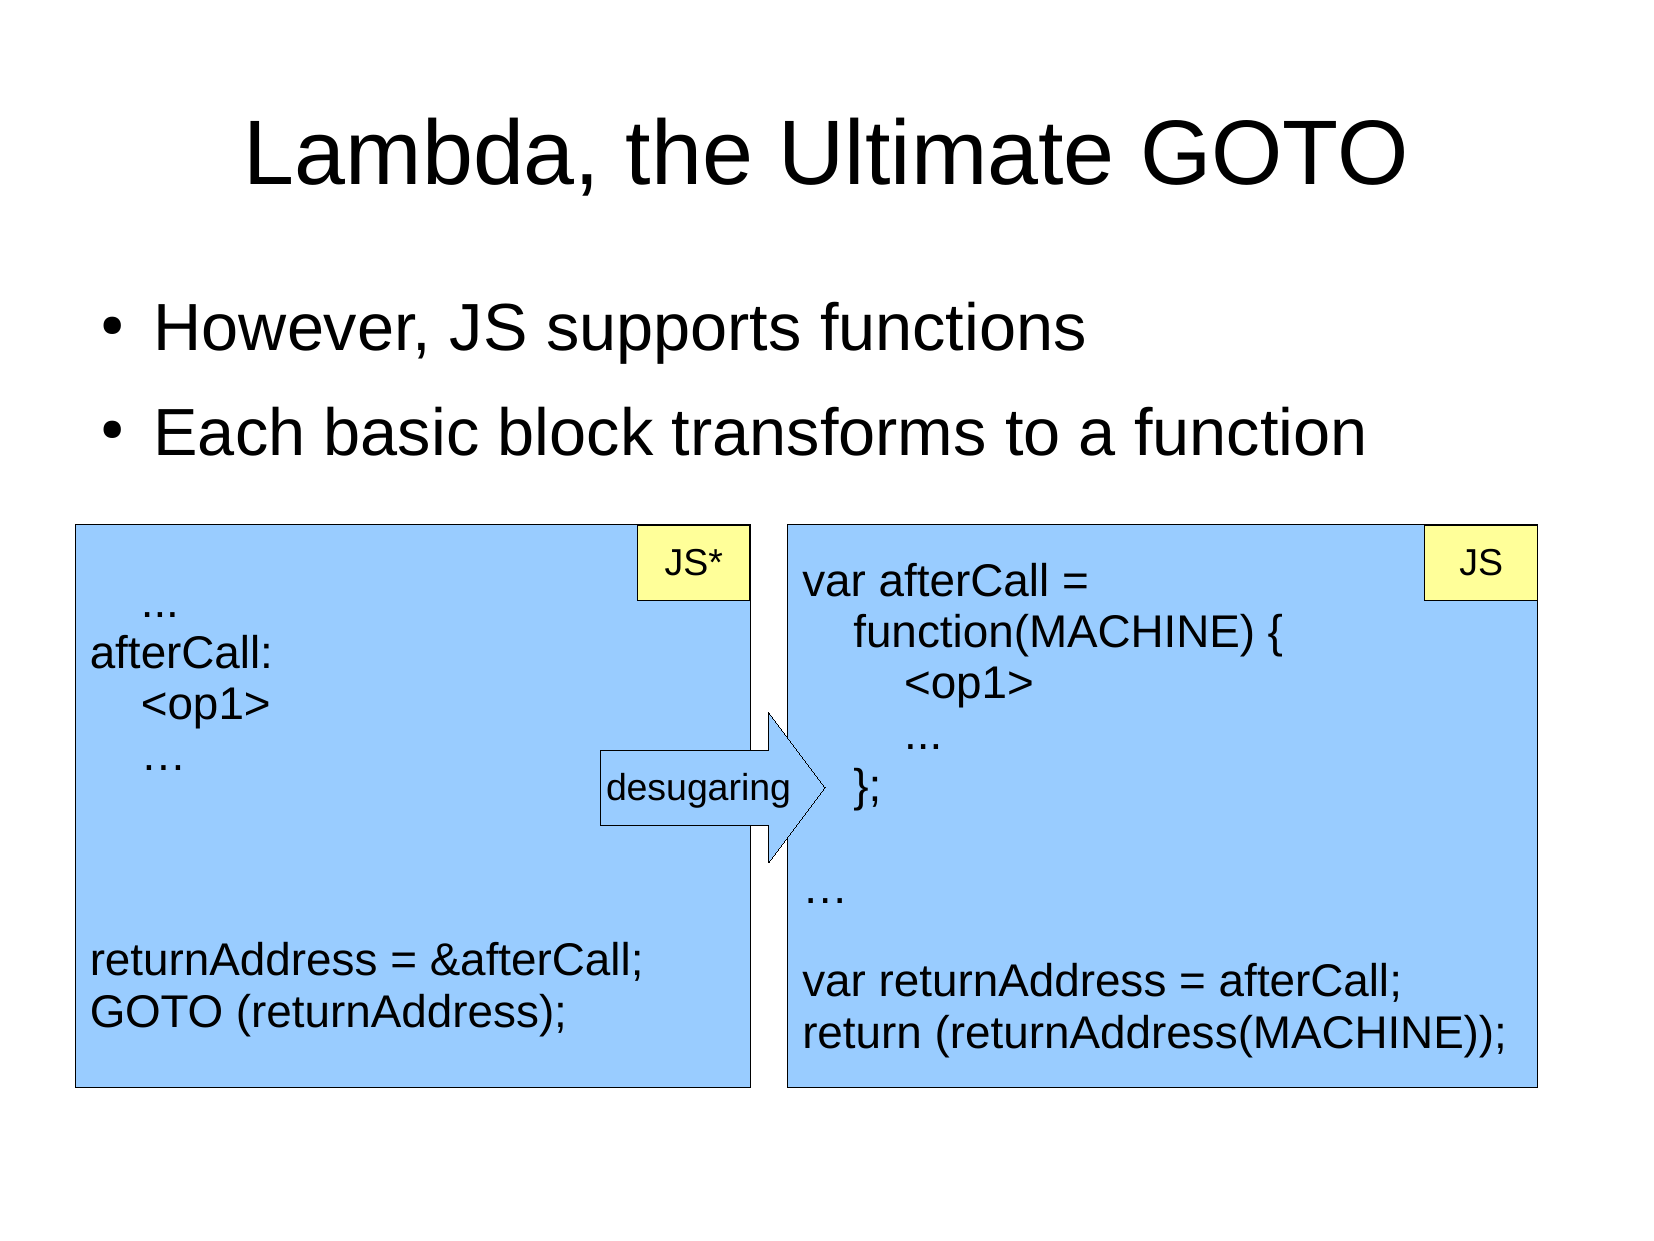

# Lambda, the Ultimate GOTO
However, JS supports functions
Each basic block transforms to a function
 ...
afterCall:
 <op1>
 …
returnAddress = &afterCall;
GOTO (returnAddress);
JS*
var afterCall =
 function(MACHINE) {
 <op1>
 ...
 };
…
var returnAddress = afterCall;
return (returnAddress(MACHINE));
JS
desugaring